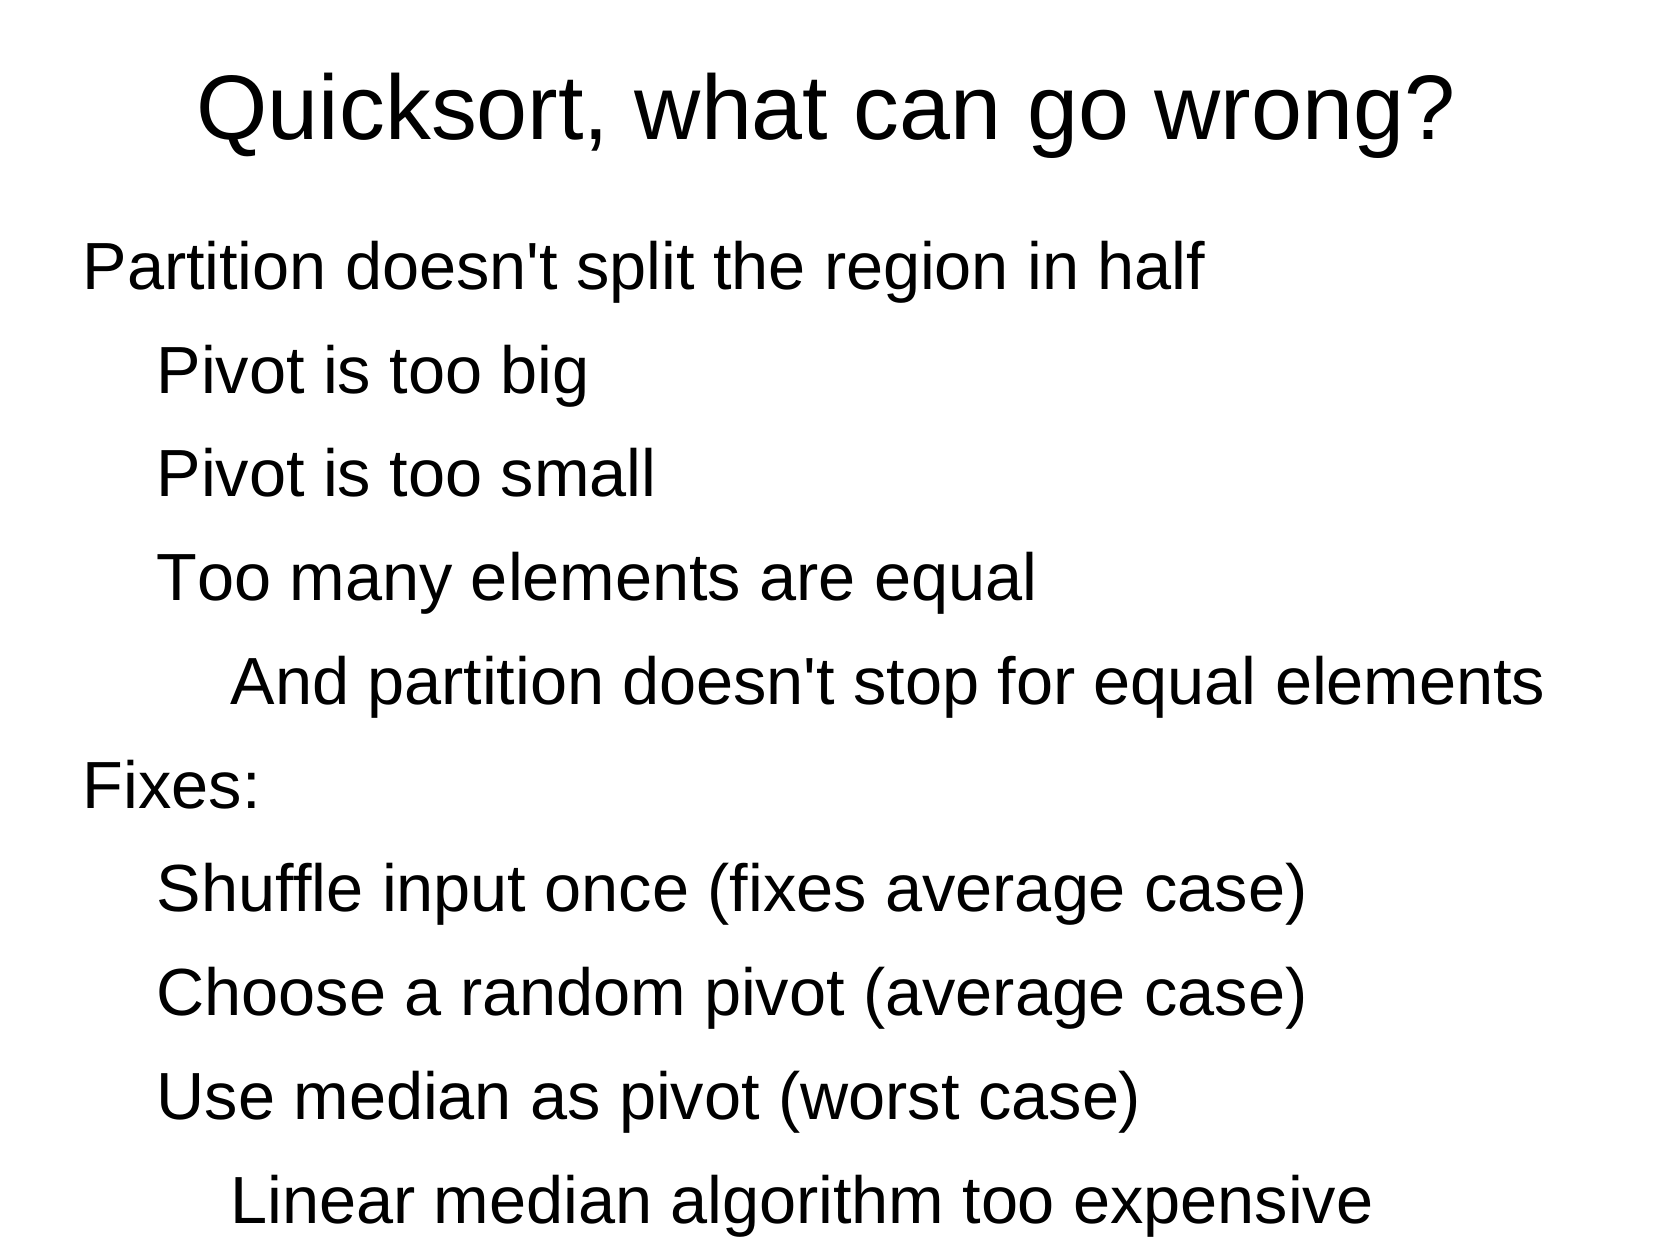

# Quicksort, what can go wrong?
Partition doesn't split the region in half
 Pivot is too big
 Pivot is too small
 Too many elements are equal
 And partition doesn't stop for equal elements
Fixes:
 Shuffle input once (fixes average case)
 Choose a random pivot (average case)
 Use median as pivot (worst case)
 Linear median algorithm too expensive